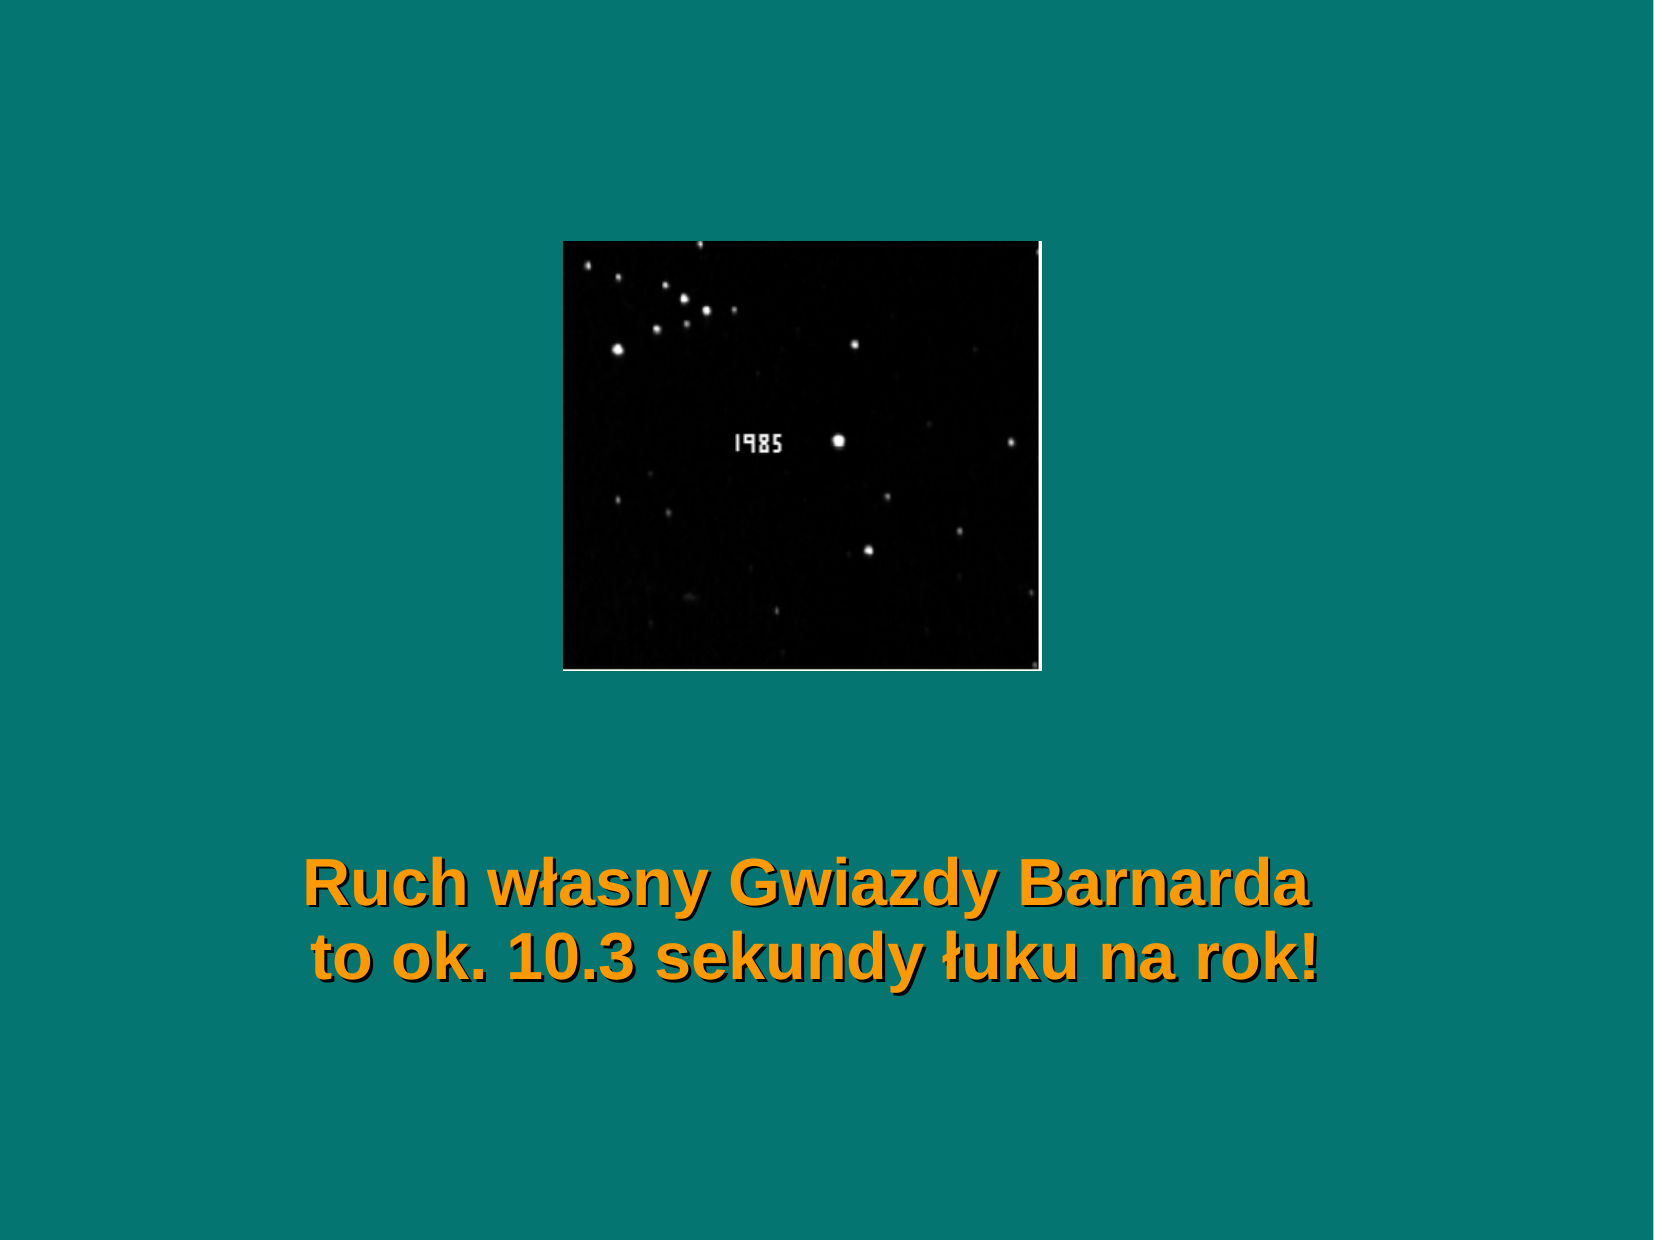

# Ruch własny Gwiazdy Barnarda to ok. 10.3 sekundy łuku na rok!